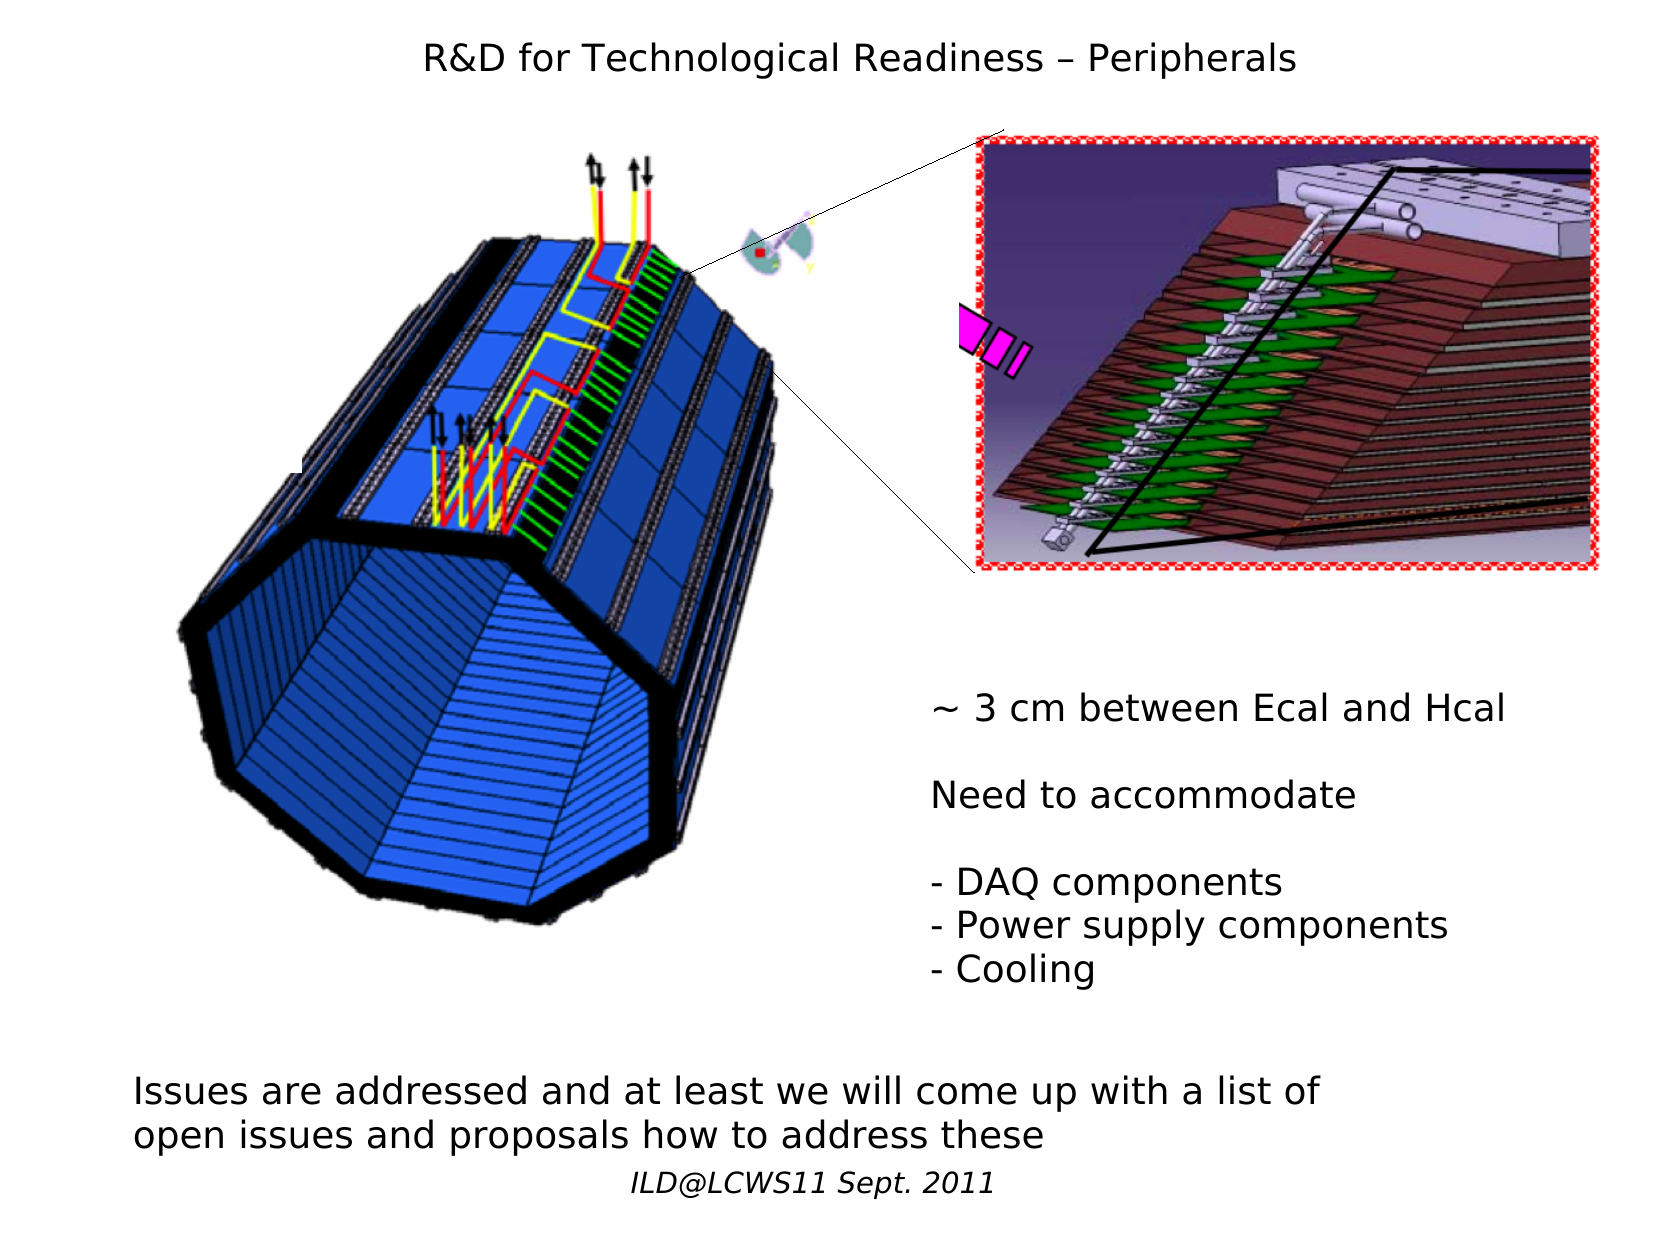

R&D for Technological Readiness – Peripherals
~ 3 cm between Ecal and Hcal
Need to accommodate
- DAQ components
- Power supply components
- Cooling
Issues are addressed and at least we will come up with a list of
open issues and proposals how to address these